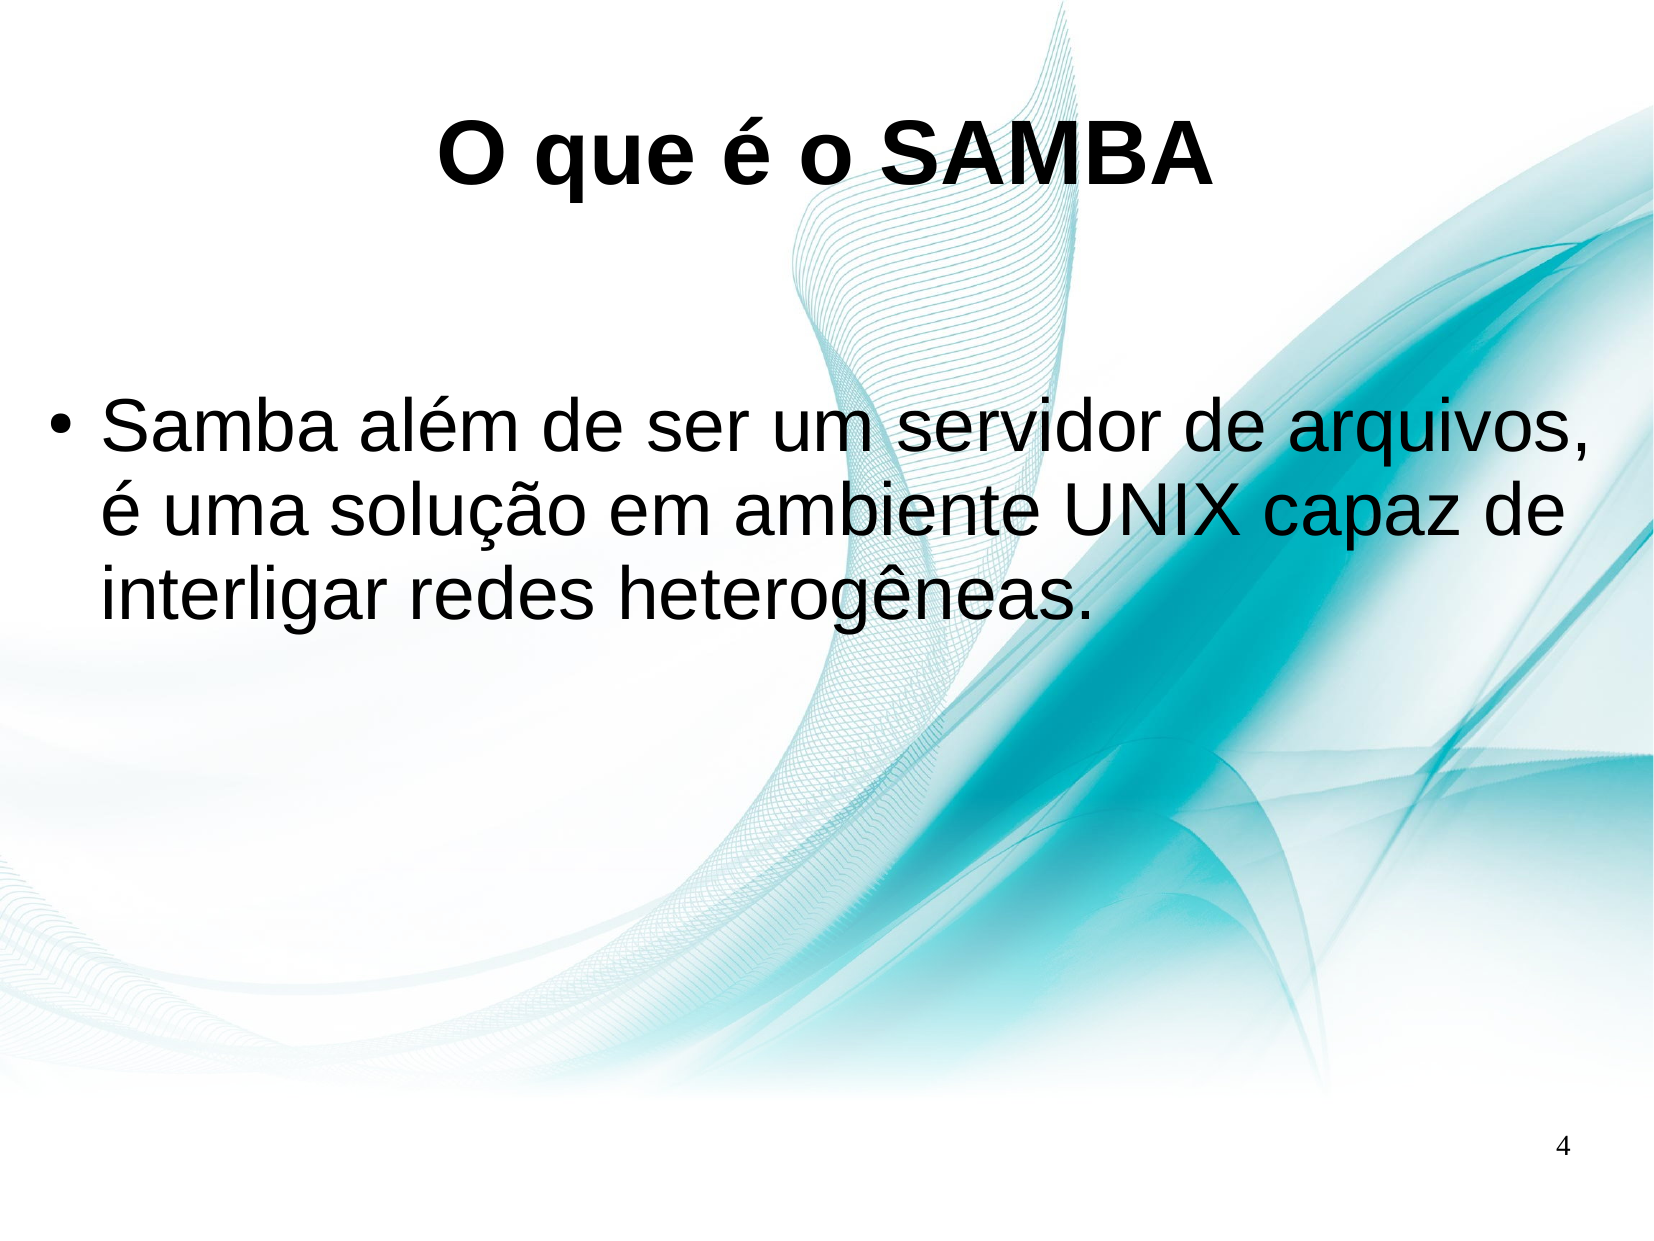

# O que é o SAMBA
Samba além de ser um servidor de arquivos, é uma solução em ambiente UNIX capaz de interligar redes heterogêneas.
4